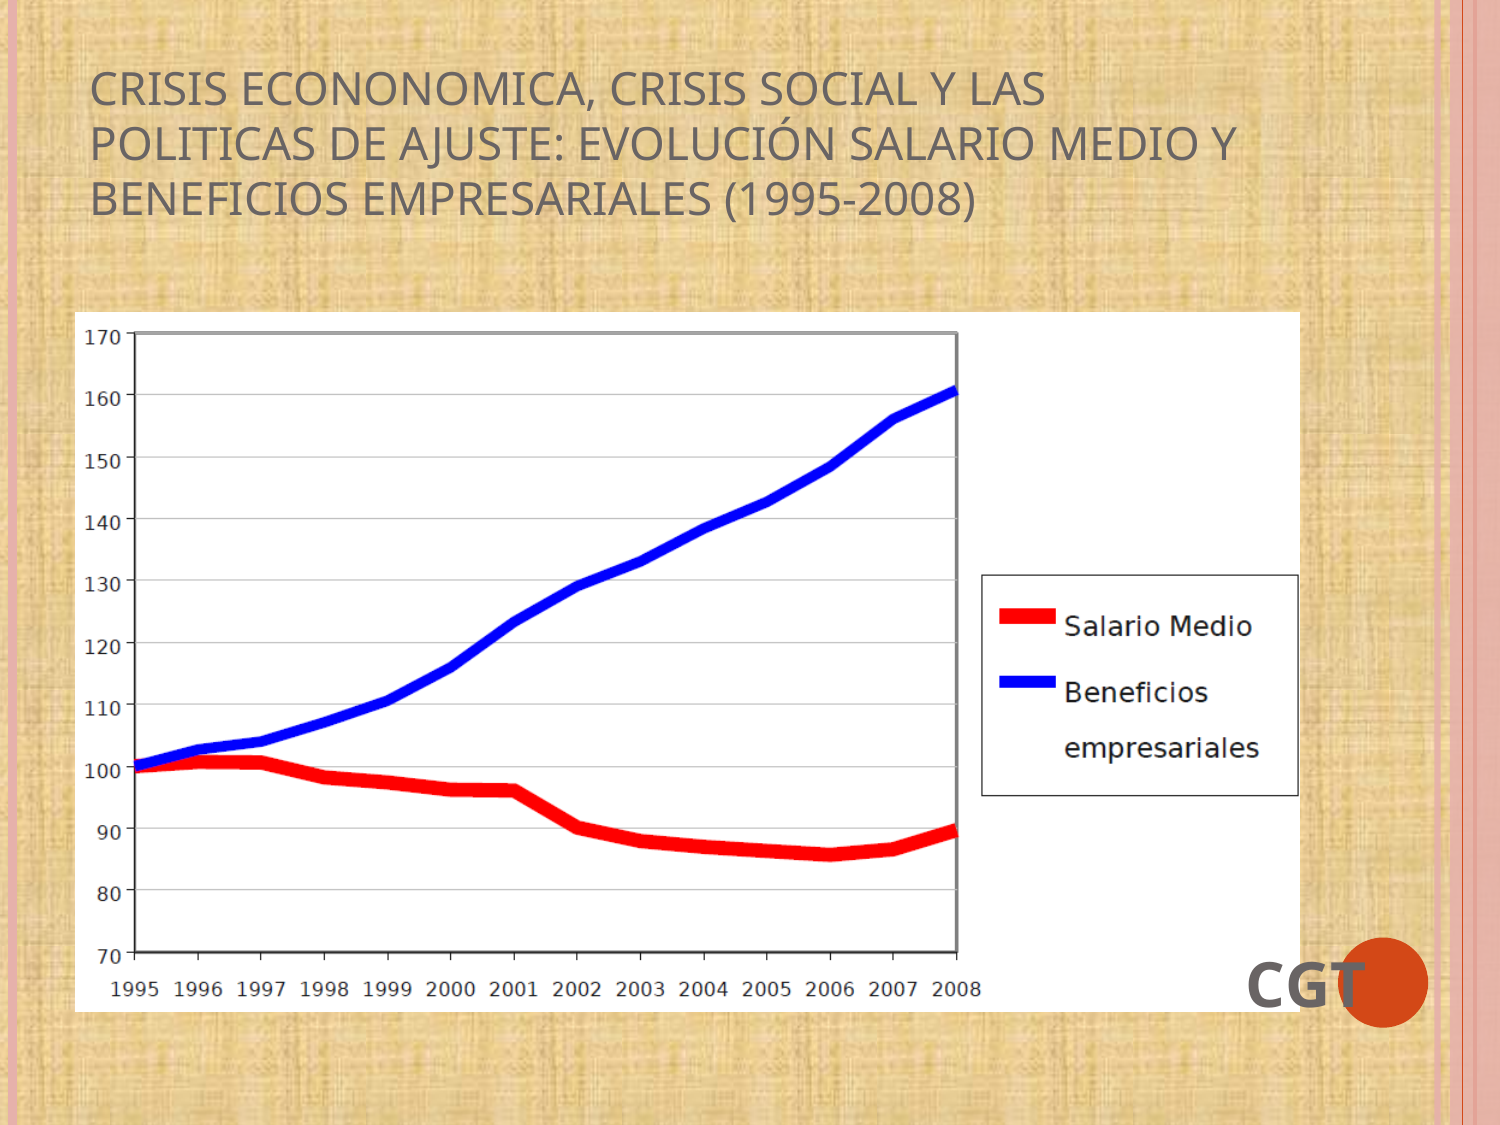

# CRISIS ECONONOMICA, CRISIS SOCIAL Y LAS POLITICAS DE AJUSTE: EVOLUCIÓN SALARIO MEDIO Y BENEFICIOS EMPRESARIALES (1995-2008)
CGT